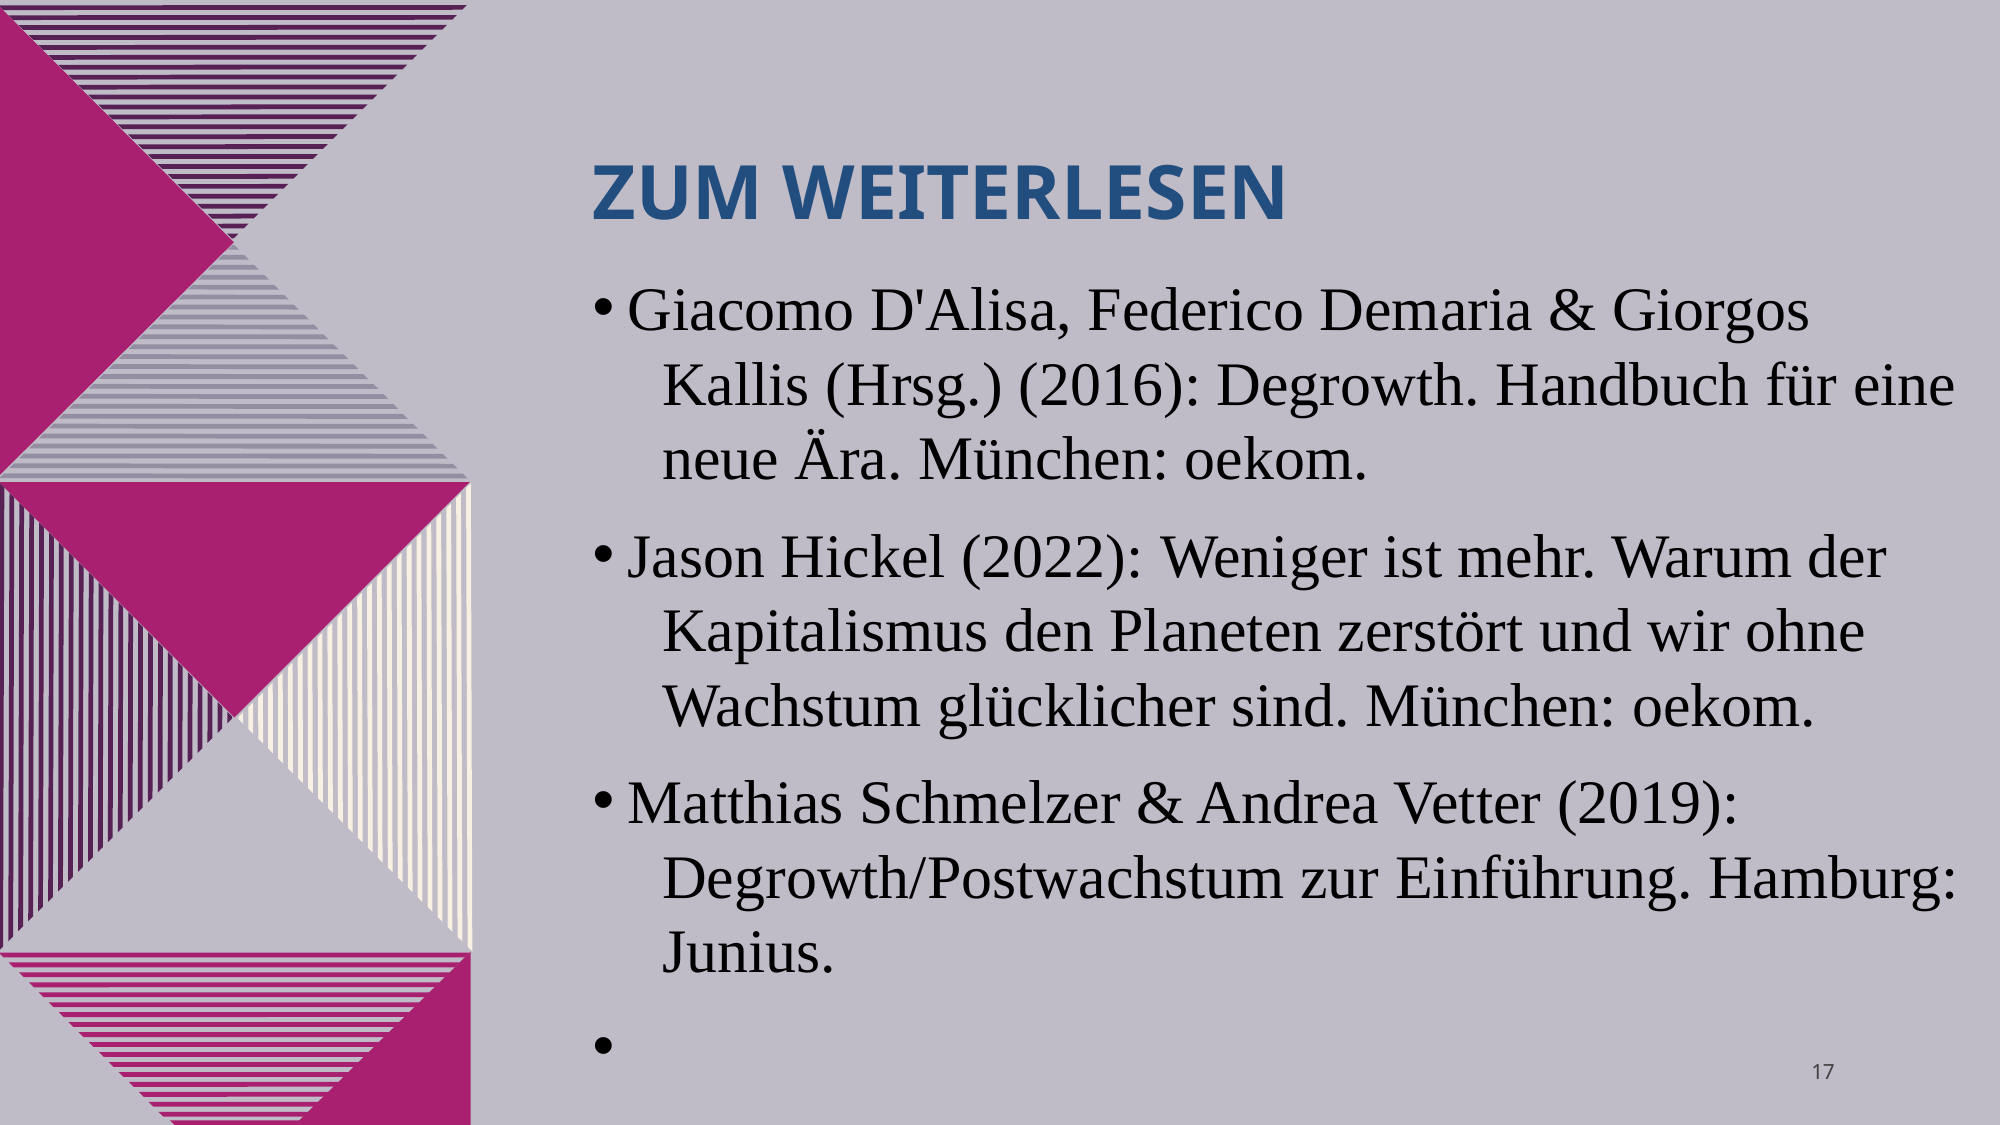

# Zum weiterlesen
Giacomo D'Alisa, Federico Demaria & Giorgos Kallis (Hrsg.) (2016): Degrowth. Handbuch für eine neue Ära. München: oekom.
Jason Hickel (2022): Weniger ist mehr. Warum der Kapitalismus den Planeten zerstört und wir ohne Wachstum glücklicher sind. München: oekom.
Matthias Schmelzer & Andrea Vetter (2019): Degrowth/Postwachstum zur Einführung. Hamburg: Junius.